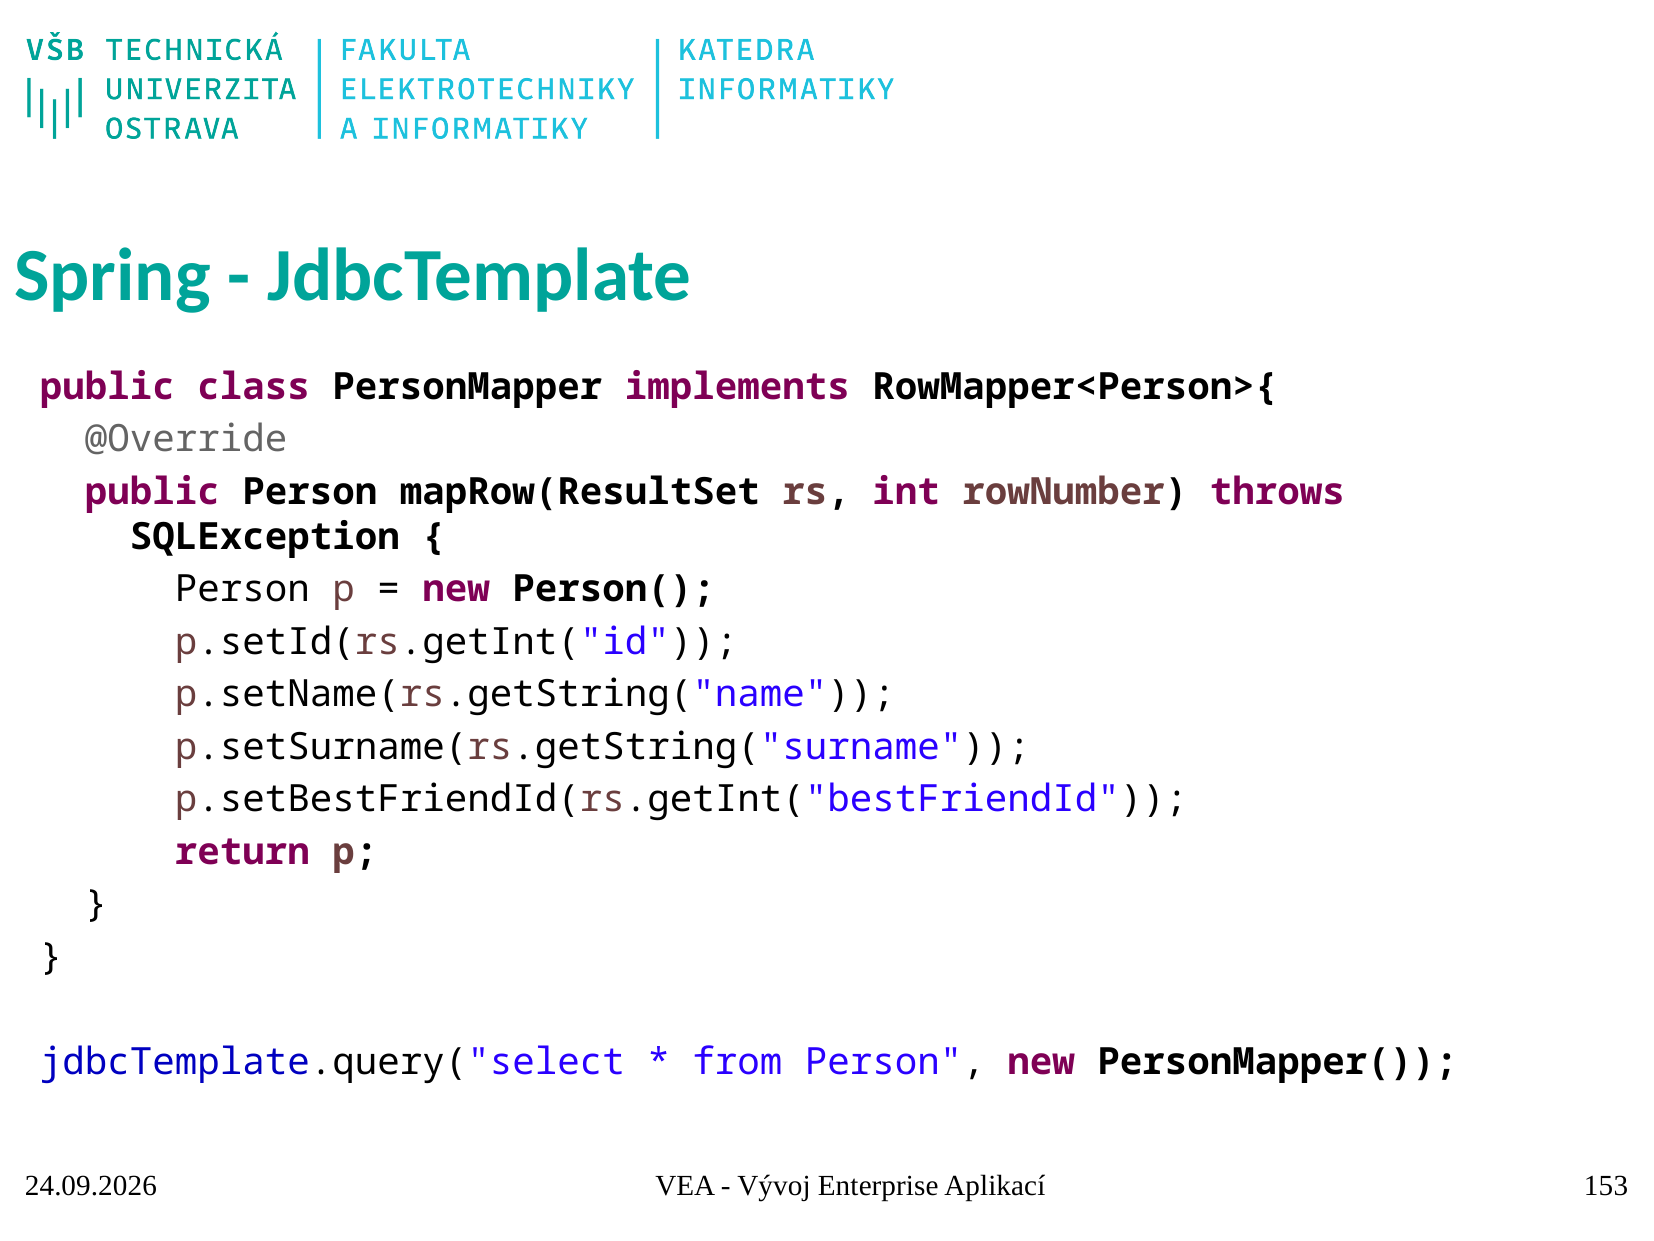

Spring - JdbcTemplate
# public class PersonMapper implements RowMapper<Person>{
 @Override
 public Person mapRow(ResultSet rs, int rowNumber) throws
 SQLException {
 Person p = new Person();
 p.setId(rs.getInt("id"));
 p.setName(rs.getString("name"));
 p.setSurname(rs.getString("surname"));
 p.setBestFriendId(rs.getInt("bestFriendId"));
 return p;
 }
}
jdbcTemplate.query("select * from Person", new PersonMapper());
VEA - Vývoj Enterprise Aplikací
153